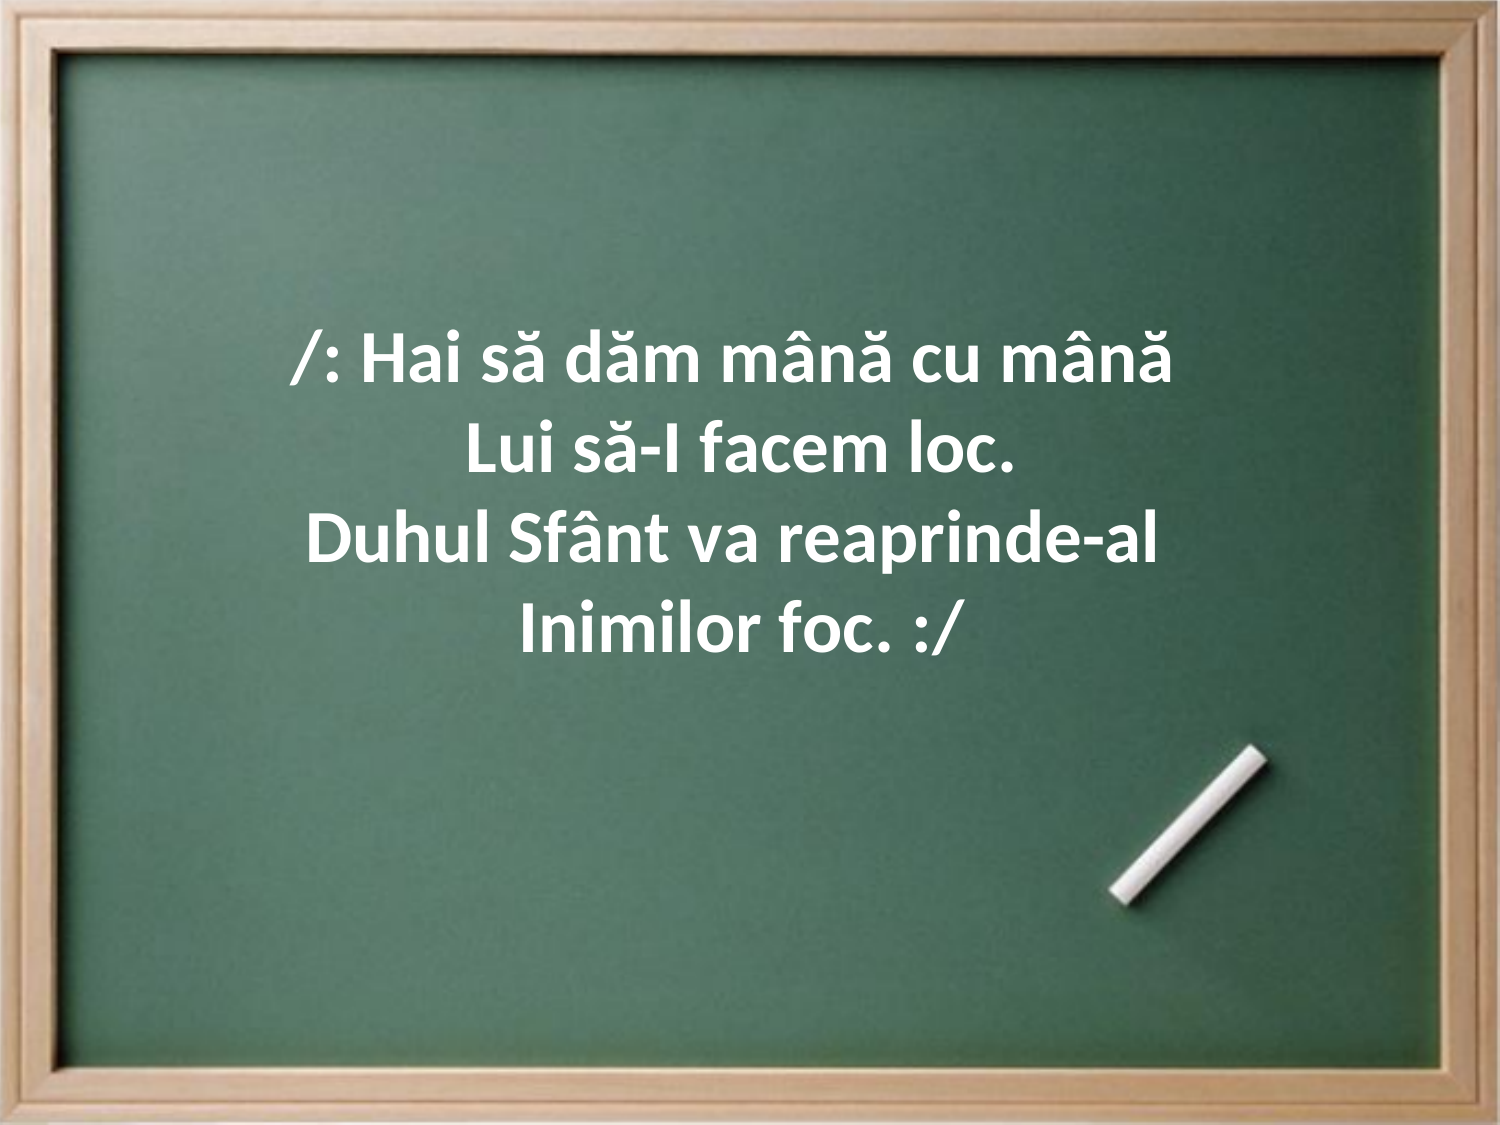

# /: Hai să dăm mână cu mână Lui să-I facem loc. Duhul Sfânt va reaprinde-al Inimilor foc. :/